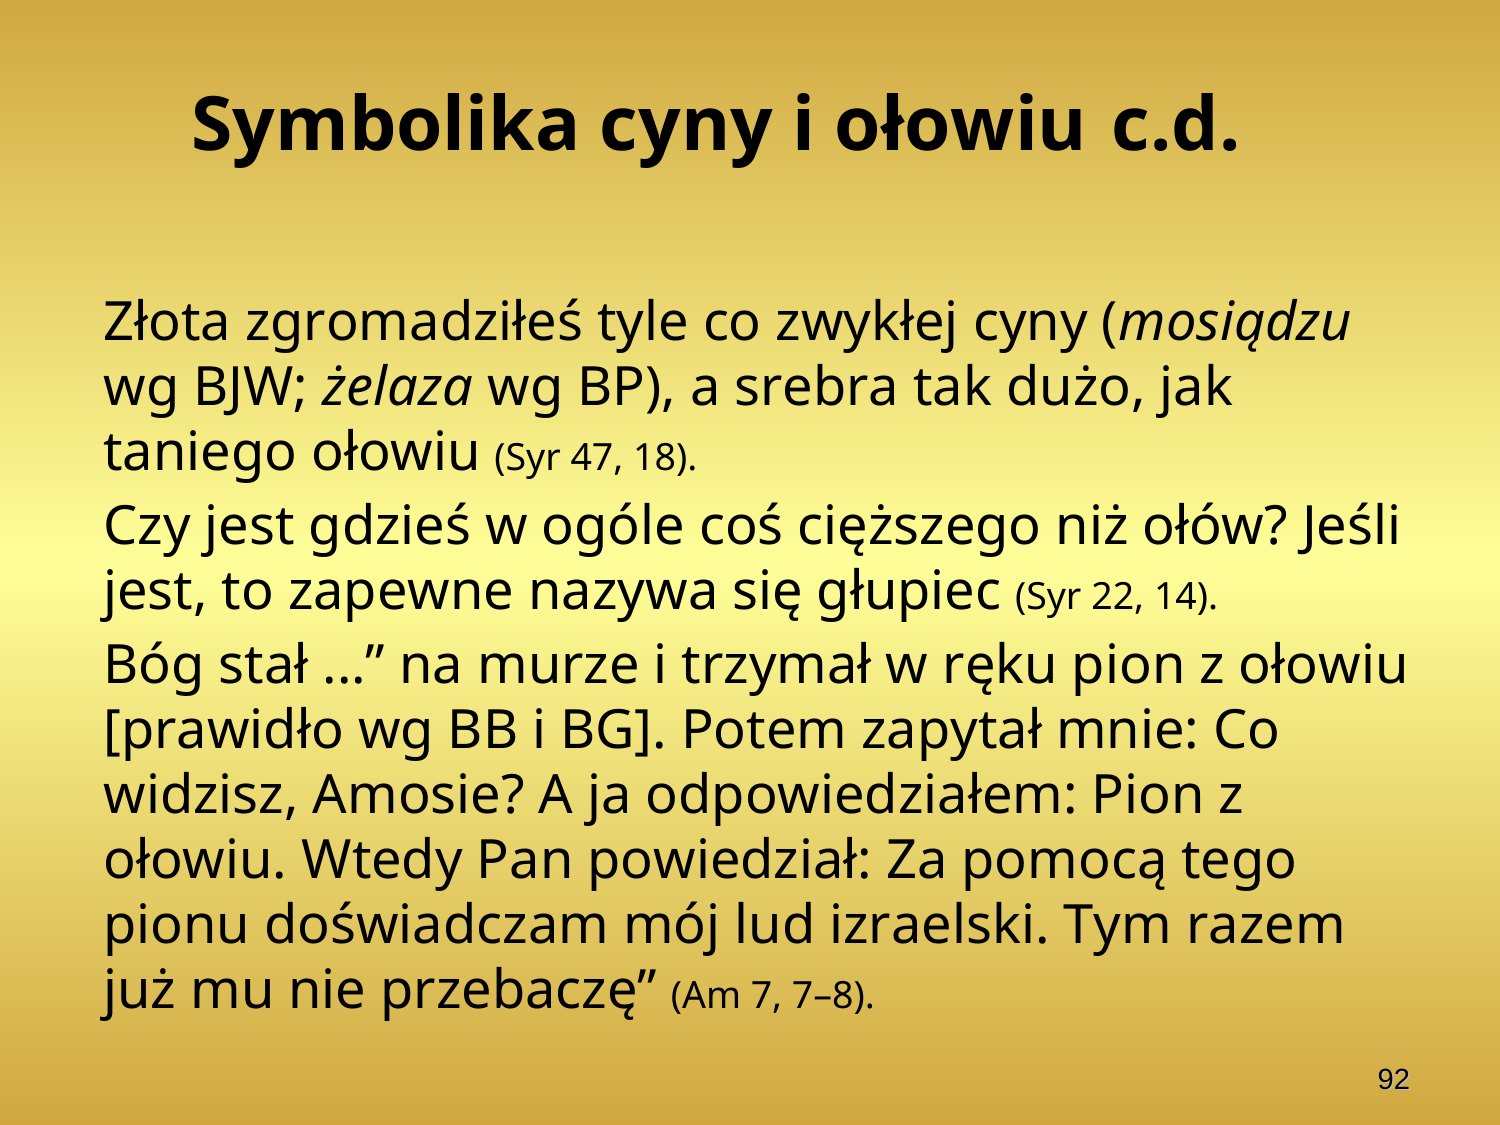

# Symbolika cyny i ołowiu c.d.
Złota zgromadziłeś tyle co zwykłej cyny (mosiądzu wg BJW; żelaza wg BP), a srebra tak dużo, jak taniego ołowiu (Syr 47, 18).
Czy jest gdzieś w ogóle coś cięższego niż ołów? Jeśli jest, to zapewne nazywa się głupiec (Syr 22, 14).
Bóg stał ...” na murze i trzymał w ręku pion z ołowiu [prawidło wg BB i BG]. Potem zapytał mnie: Co widzisz, Amosie? A ja odpowiedziałem: Pion z ołowiu. Wtedy Pan powiedział: Za pomocą tego pionu doświadczam mój lud izraelski. Tym razem już mu nie przebaczę” (Am 7, 7–8).